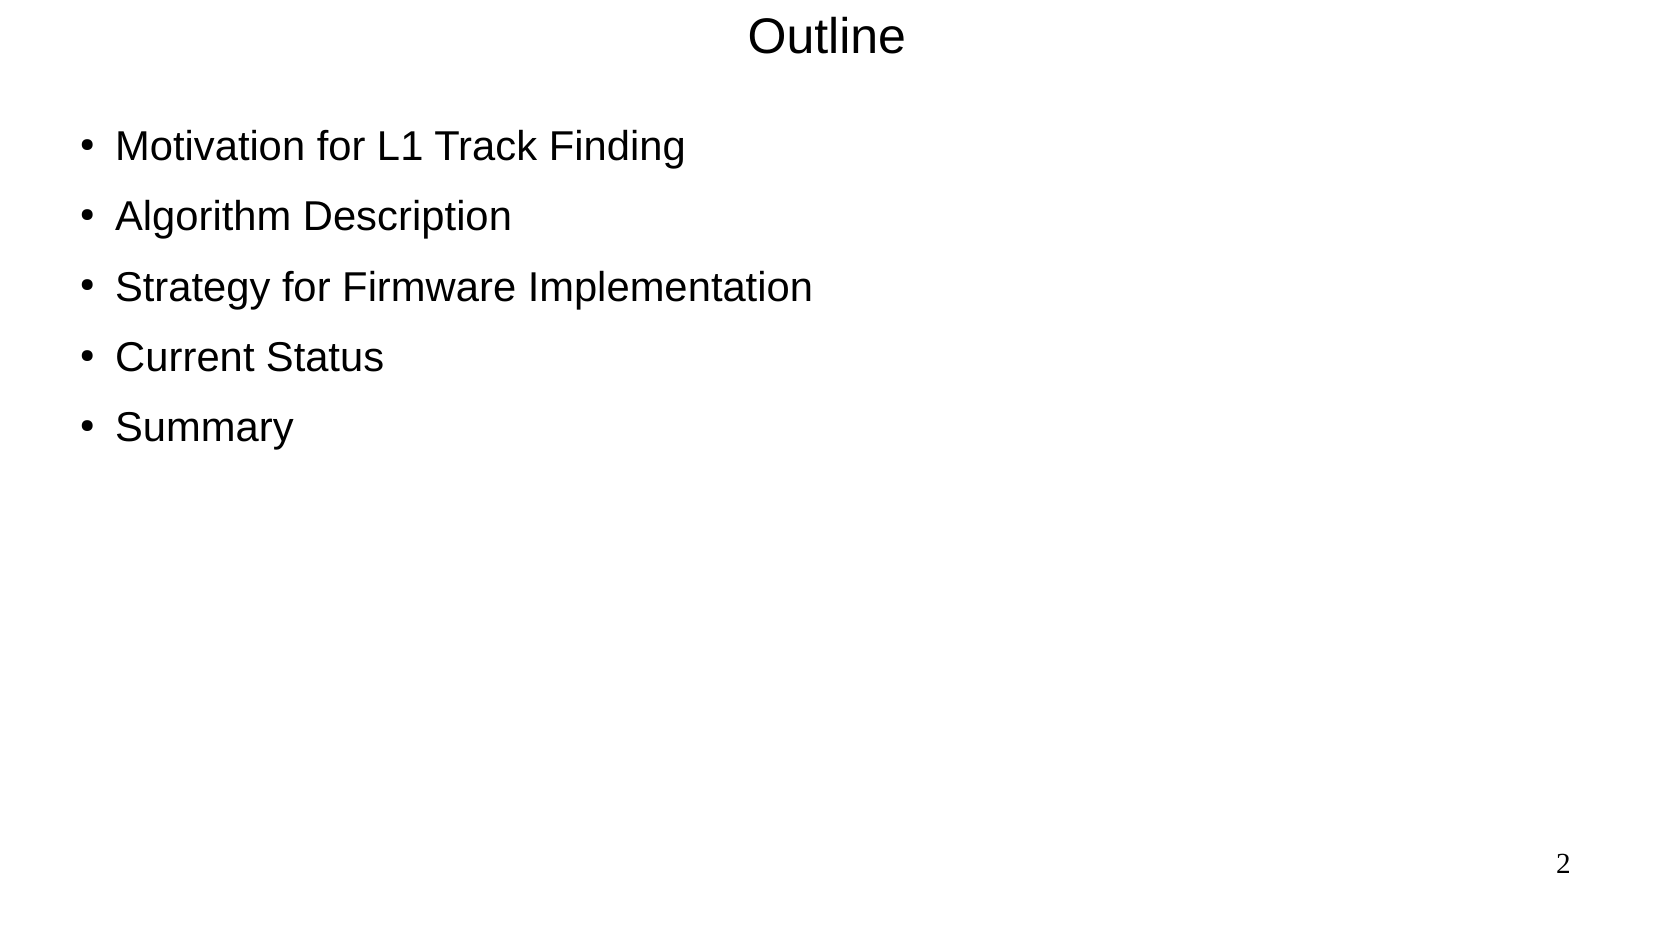

# Outline
Motivation for L1 Track Finding
Algorithm Description
Strategy for Firmware Implementation
Current Status
Summary
2